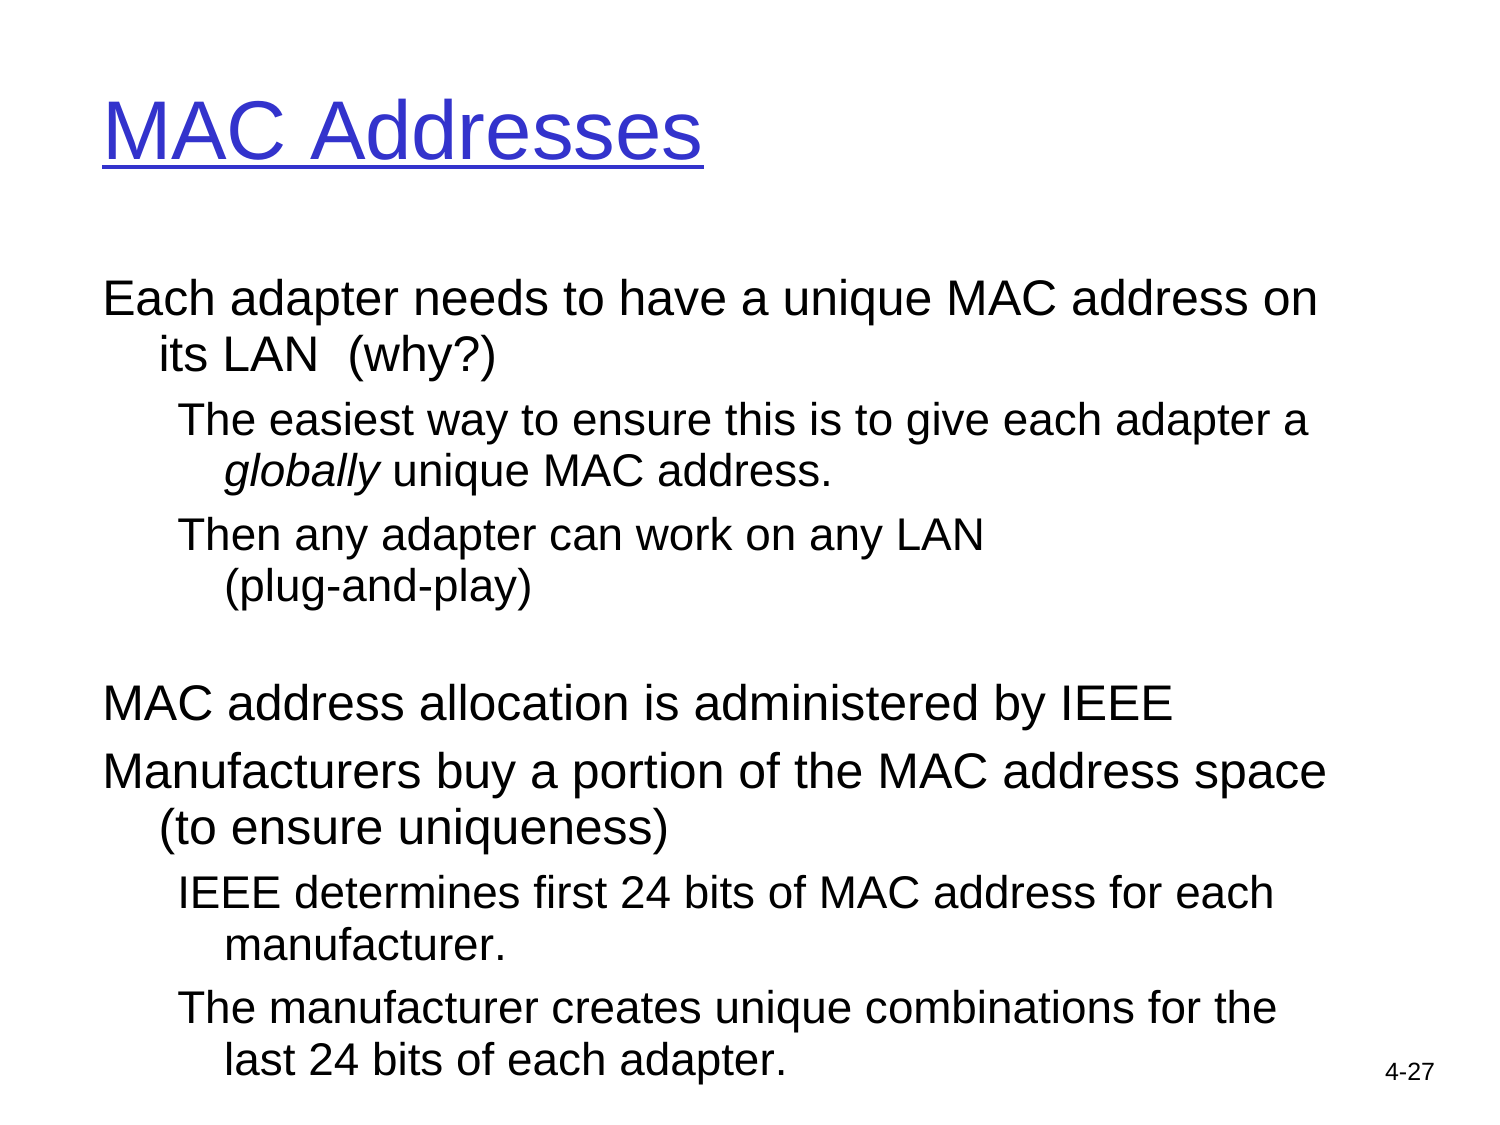

# MAC Addresses
Each adapter needs to have a unique MAC address on its LAN (why?)
The easiest way to ensure this is to give each adapter a globally unique MAC address.
Then any adapter can work on any LAN
(plug-and-play)
MAC address allocation is administered by IEEE
Manufacturers buy a portion of the MAC address space (to ensure uniqueness)
IEEE determines first 24 bits of MAC address for each manufacturer.
The manufacturer creates unique combinations for the last 24 bits of each adapter.
27